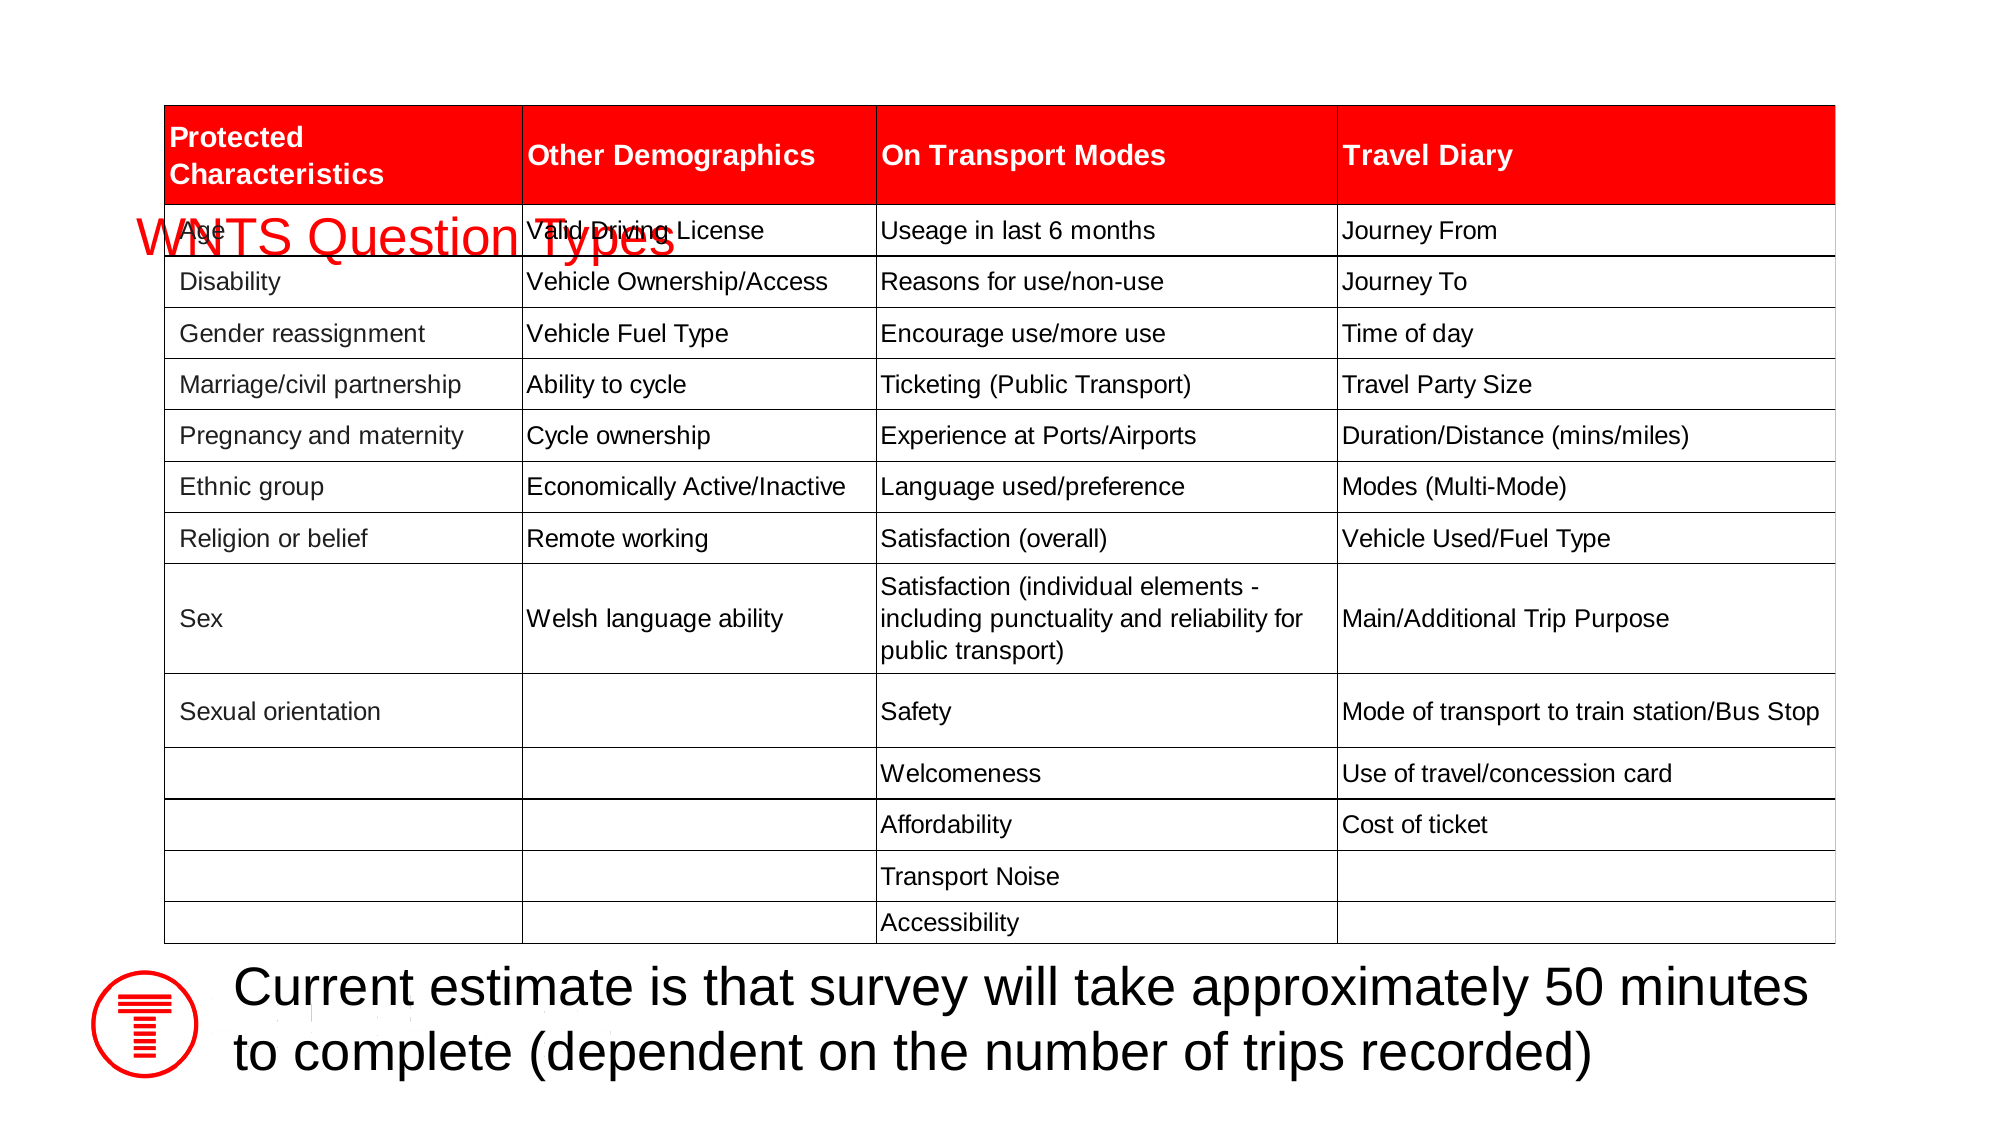

# WNTS Question Types
Current estimate is that survey will take approximately 50 minutes to complete (dependent on the number of trips recorded)